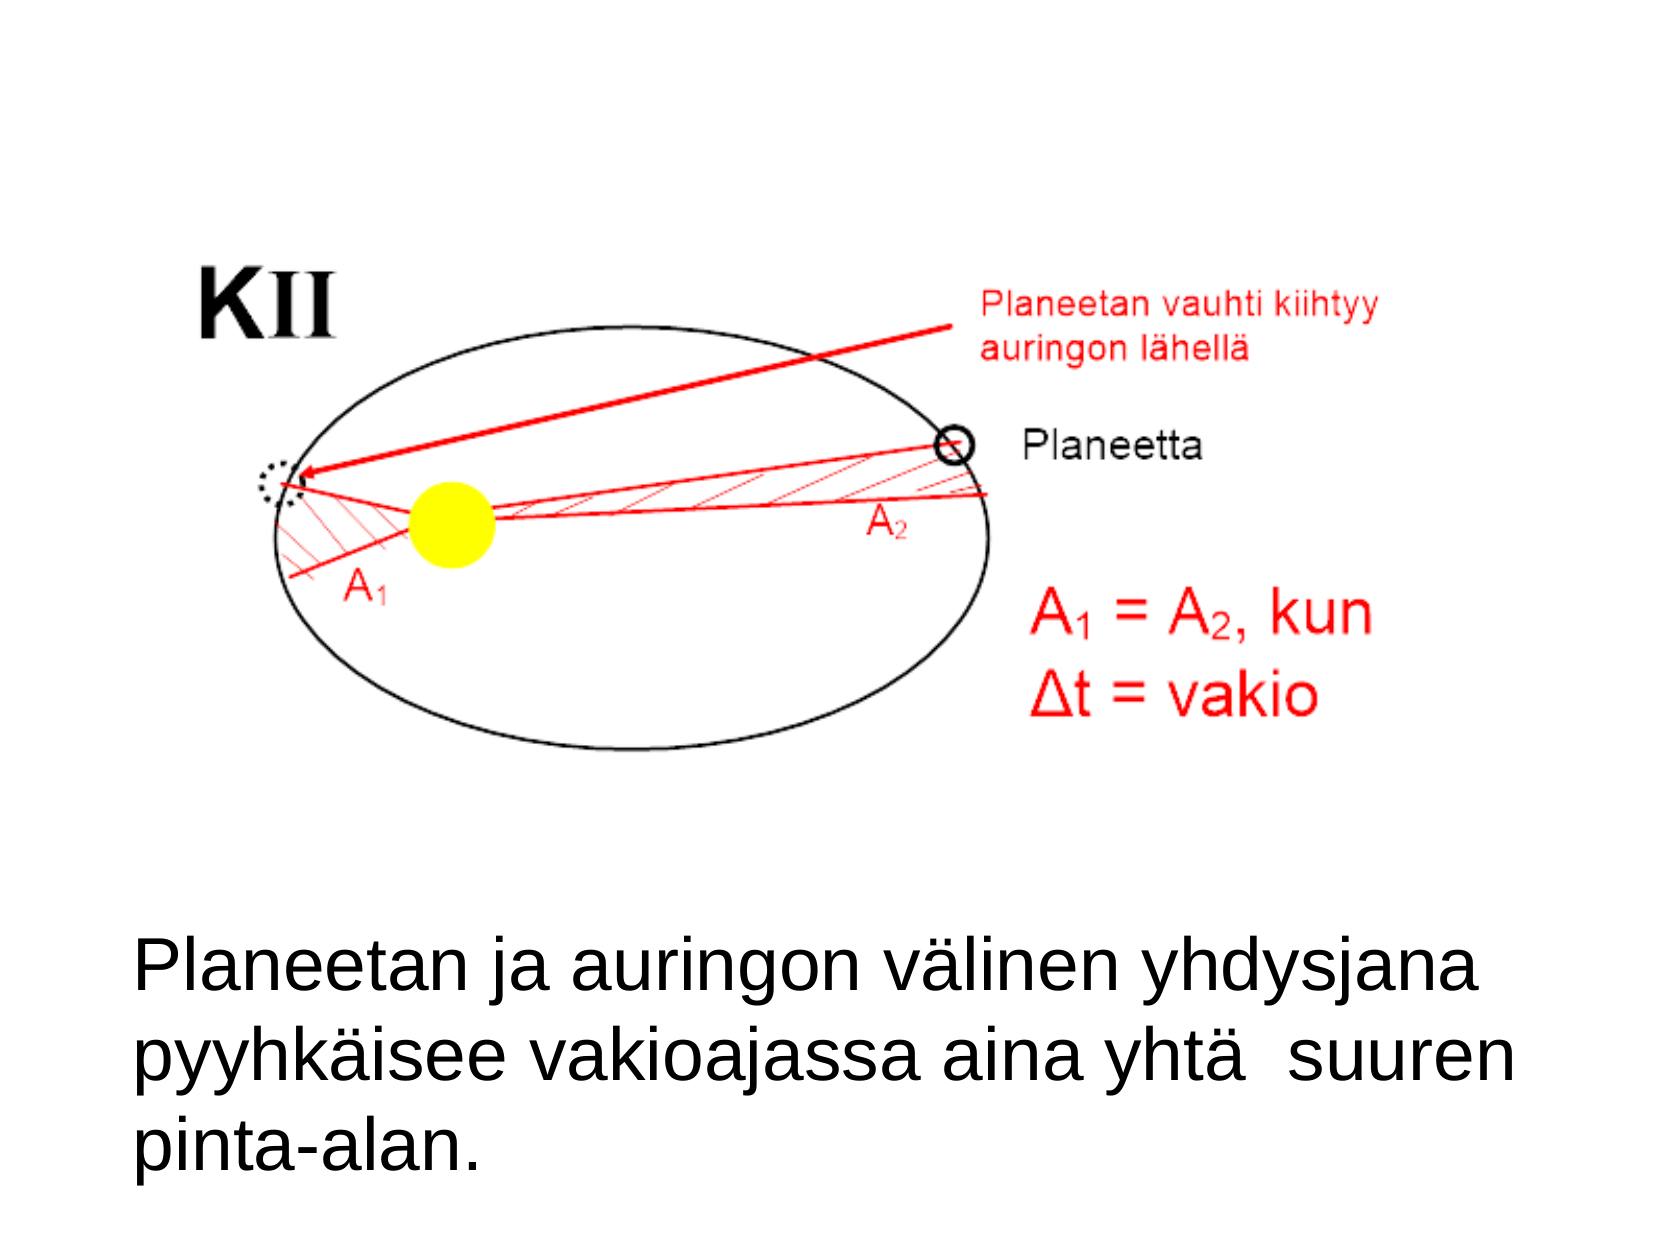

Planeetan ja auringon välinen yhdysjana
pyyhkäisee vakioajassa aina yhtä suuren
pinta-alan.